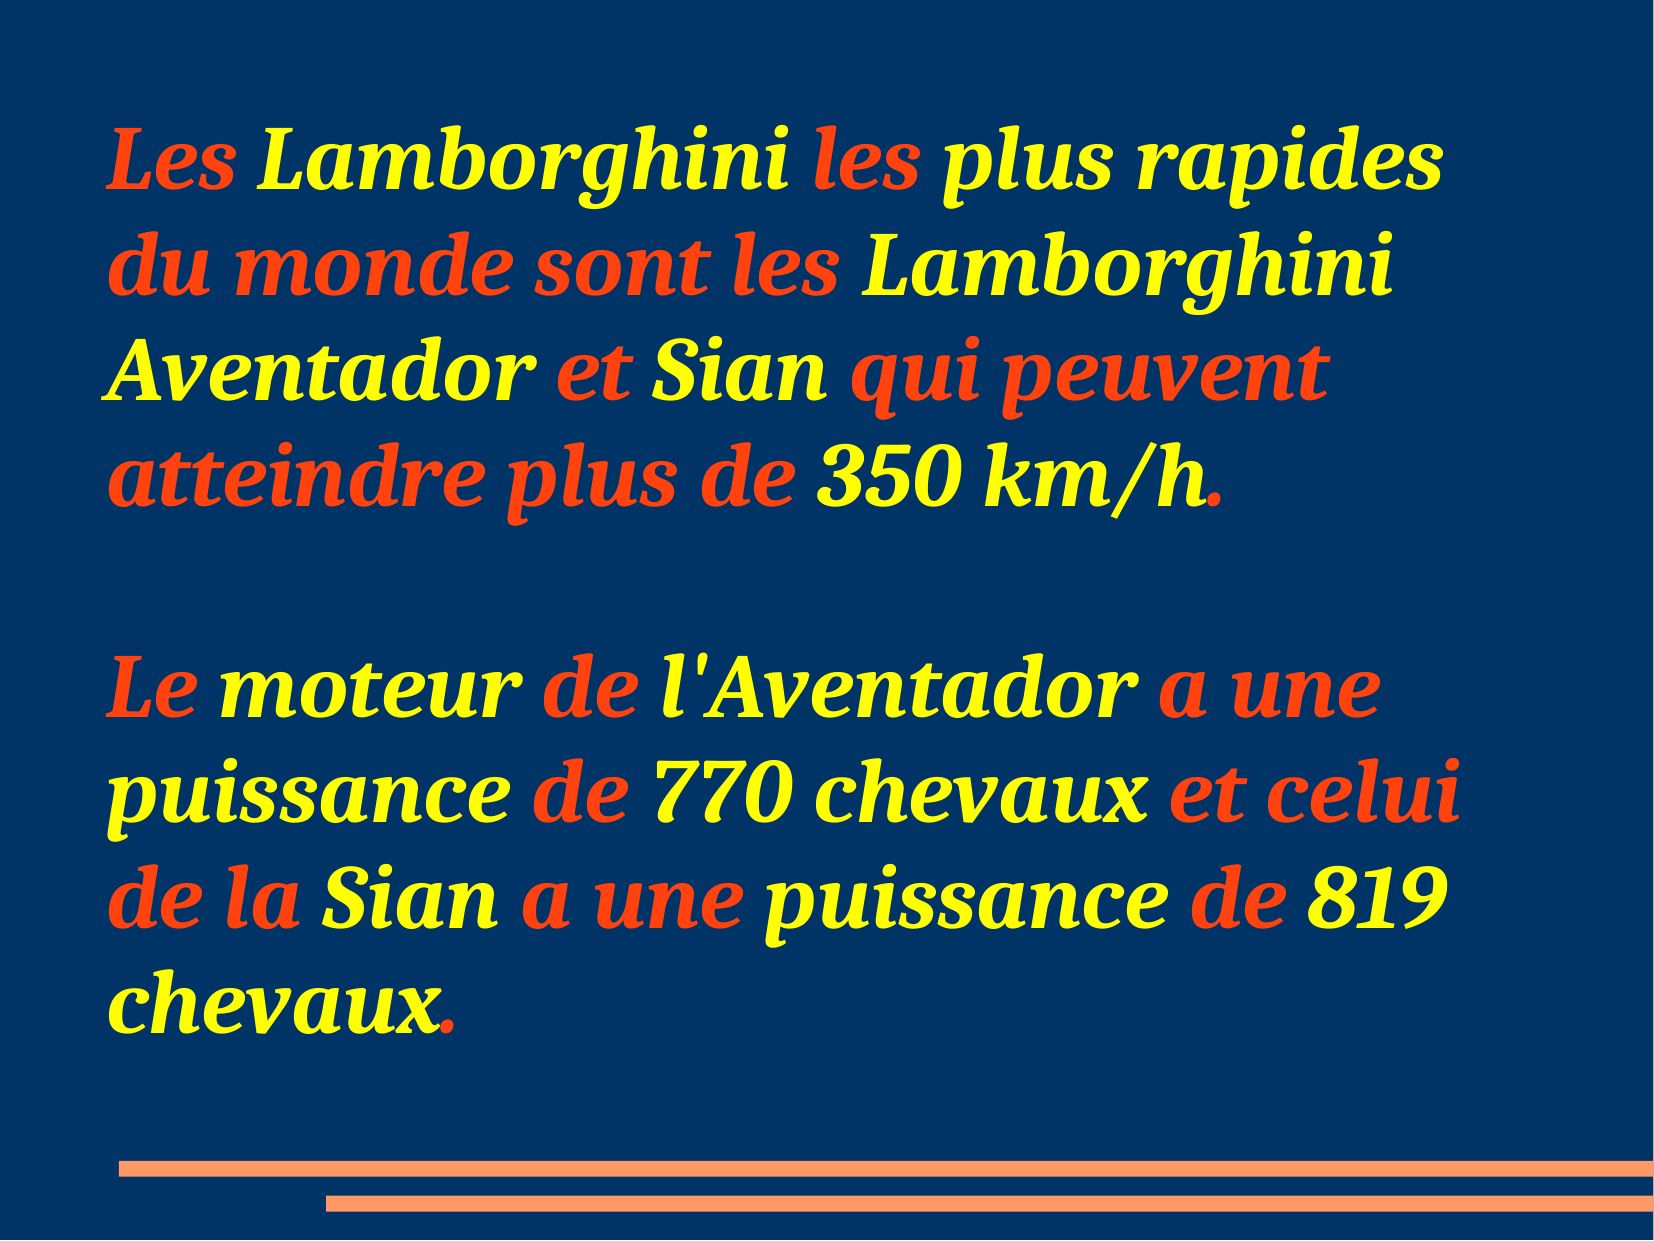

# Les Lamborghini les plus rapides du monde sont les Lamborghini Aventador et Sian qui peuvent atteindre plus de 350 km/h. Le moteur de l'Aventador a une puissance de 770 chevaux et celui de la Sian a une puissance de 819 chevaux.